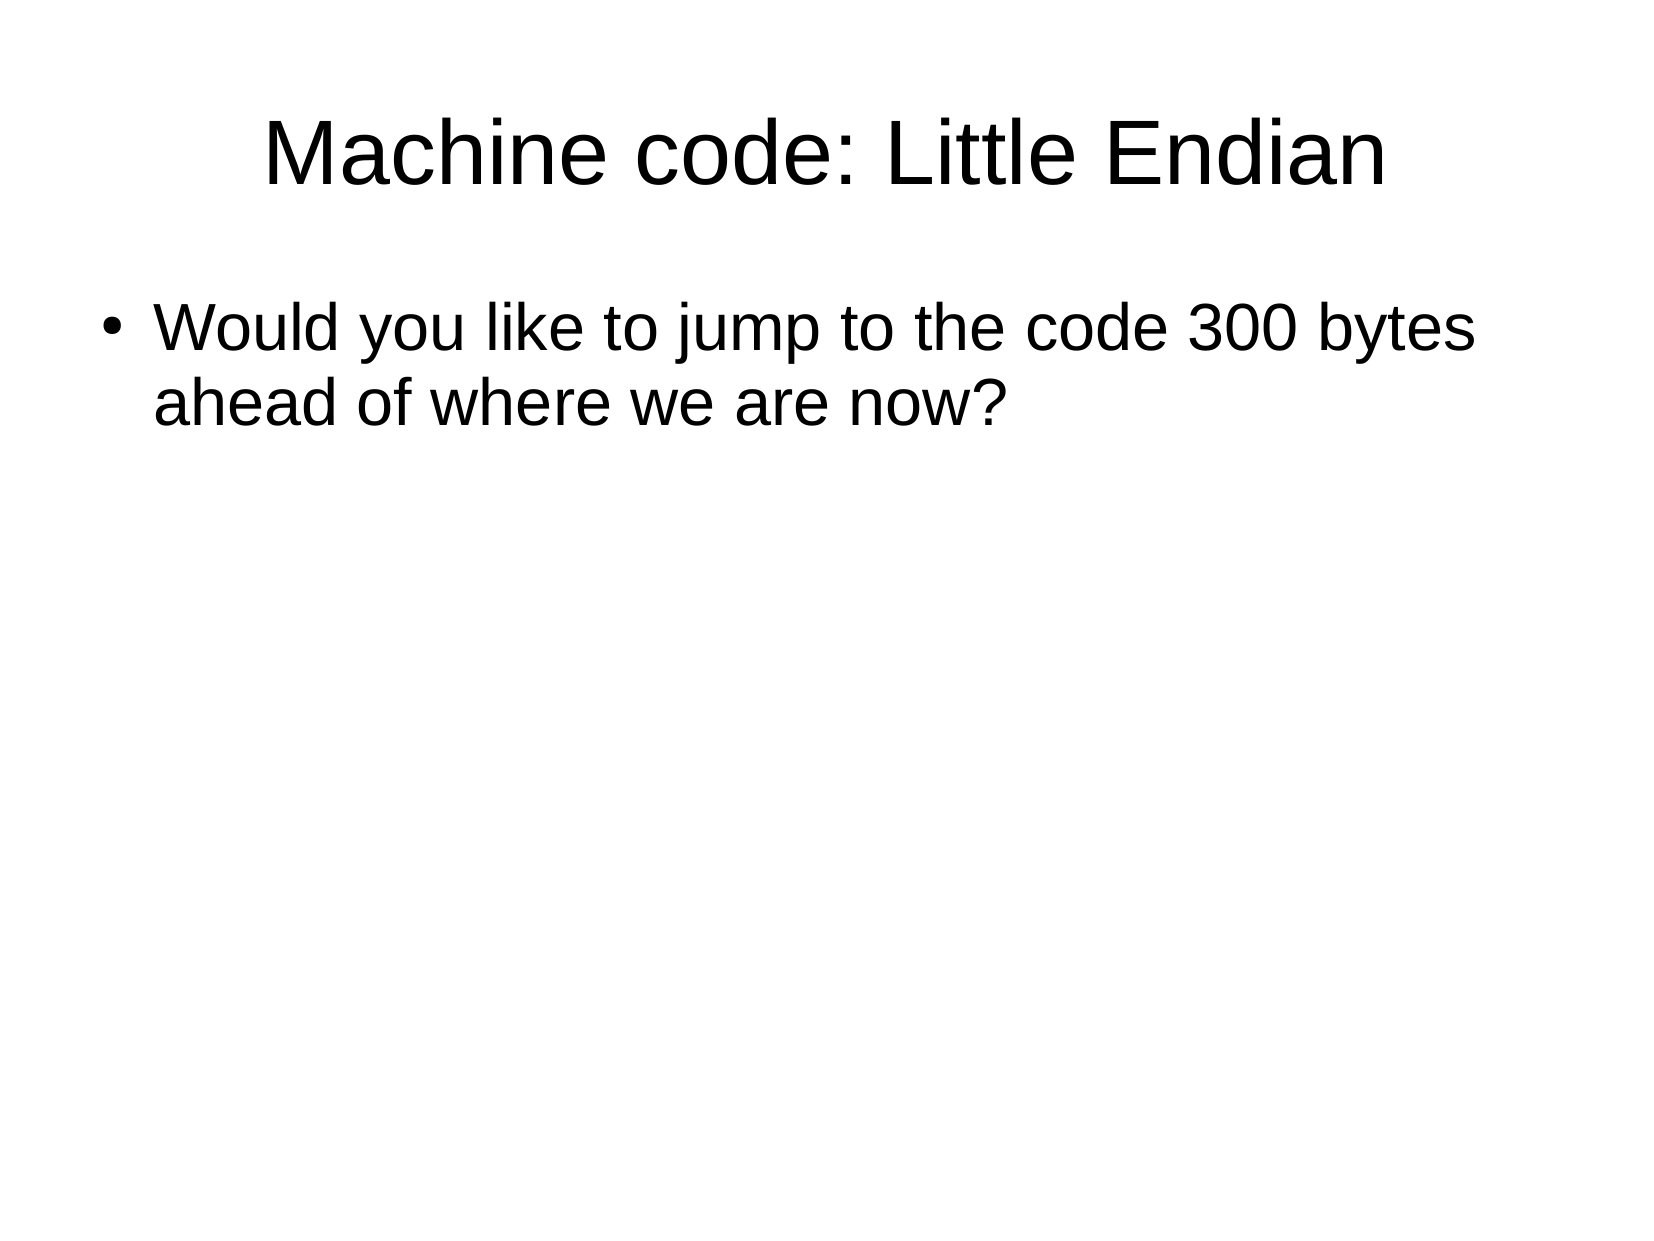

# Machine code: Little Endian
Would you like to jump to the code 300 bytes ahead of where we are now?